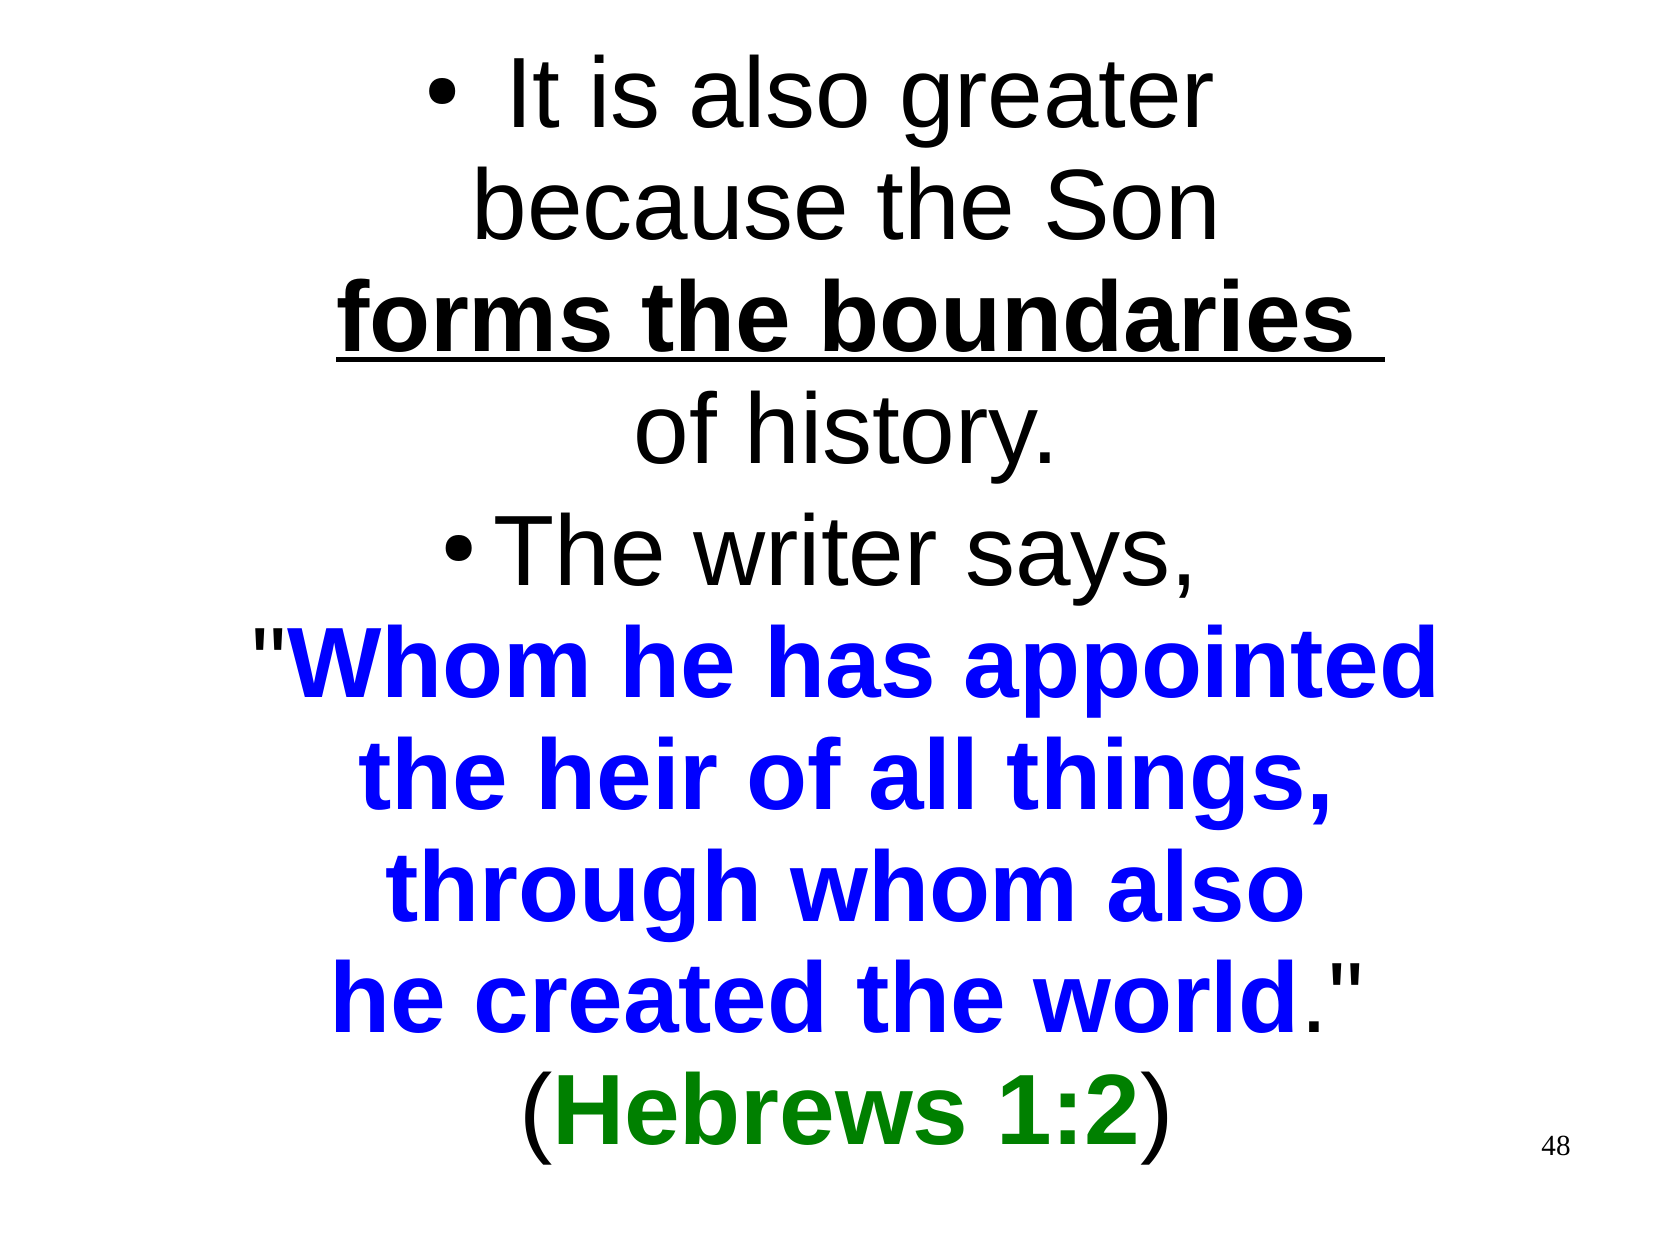

# It is also greater because the Son forms the boundaries of history.
The writer says,
"Whom he has appointed
the heir of all things,
through whom also
he created the world."
(Hebrews 1:2)
48